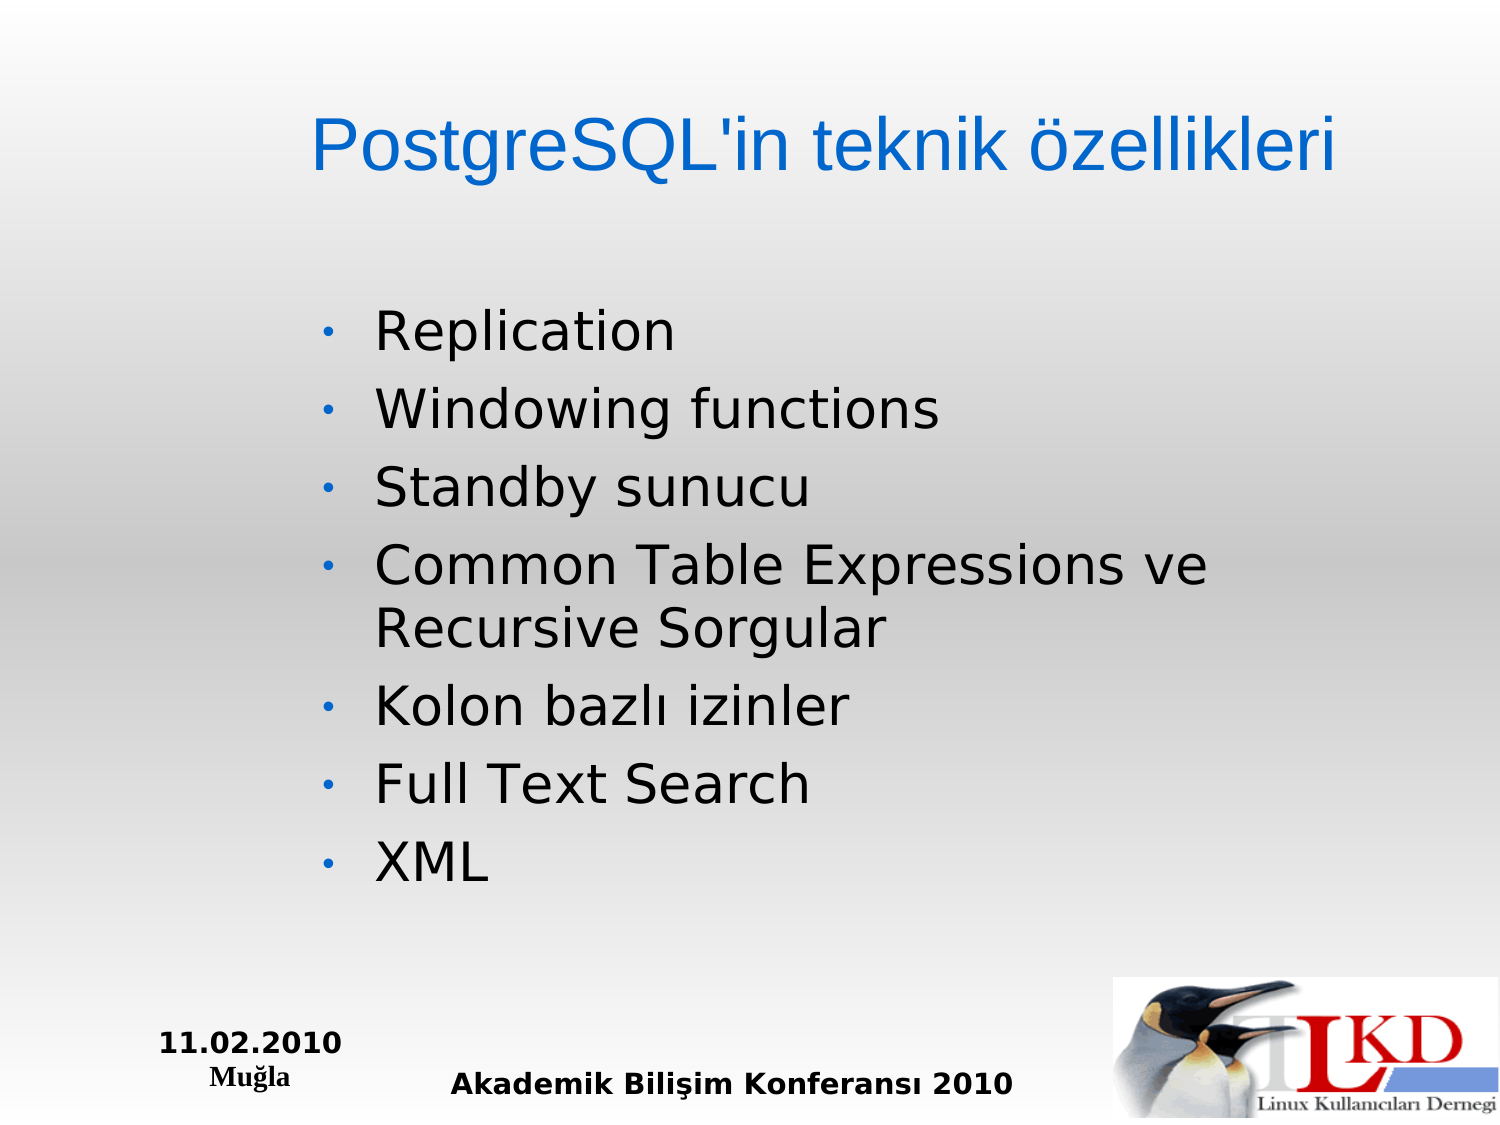

# PostgreSQL'in teknik özellikleri
Replication
Windowing functions
Standby sunucu
Common Table Expressions ve Recursive Sorgular
Kolon bazlı izinler
Full Text Search
XML